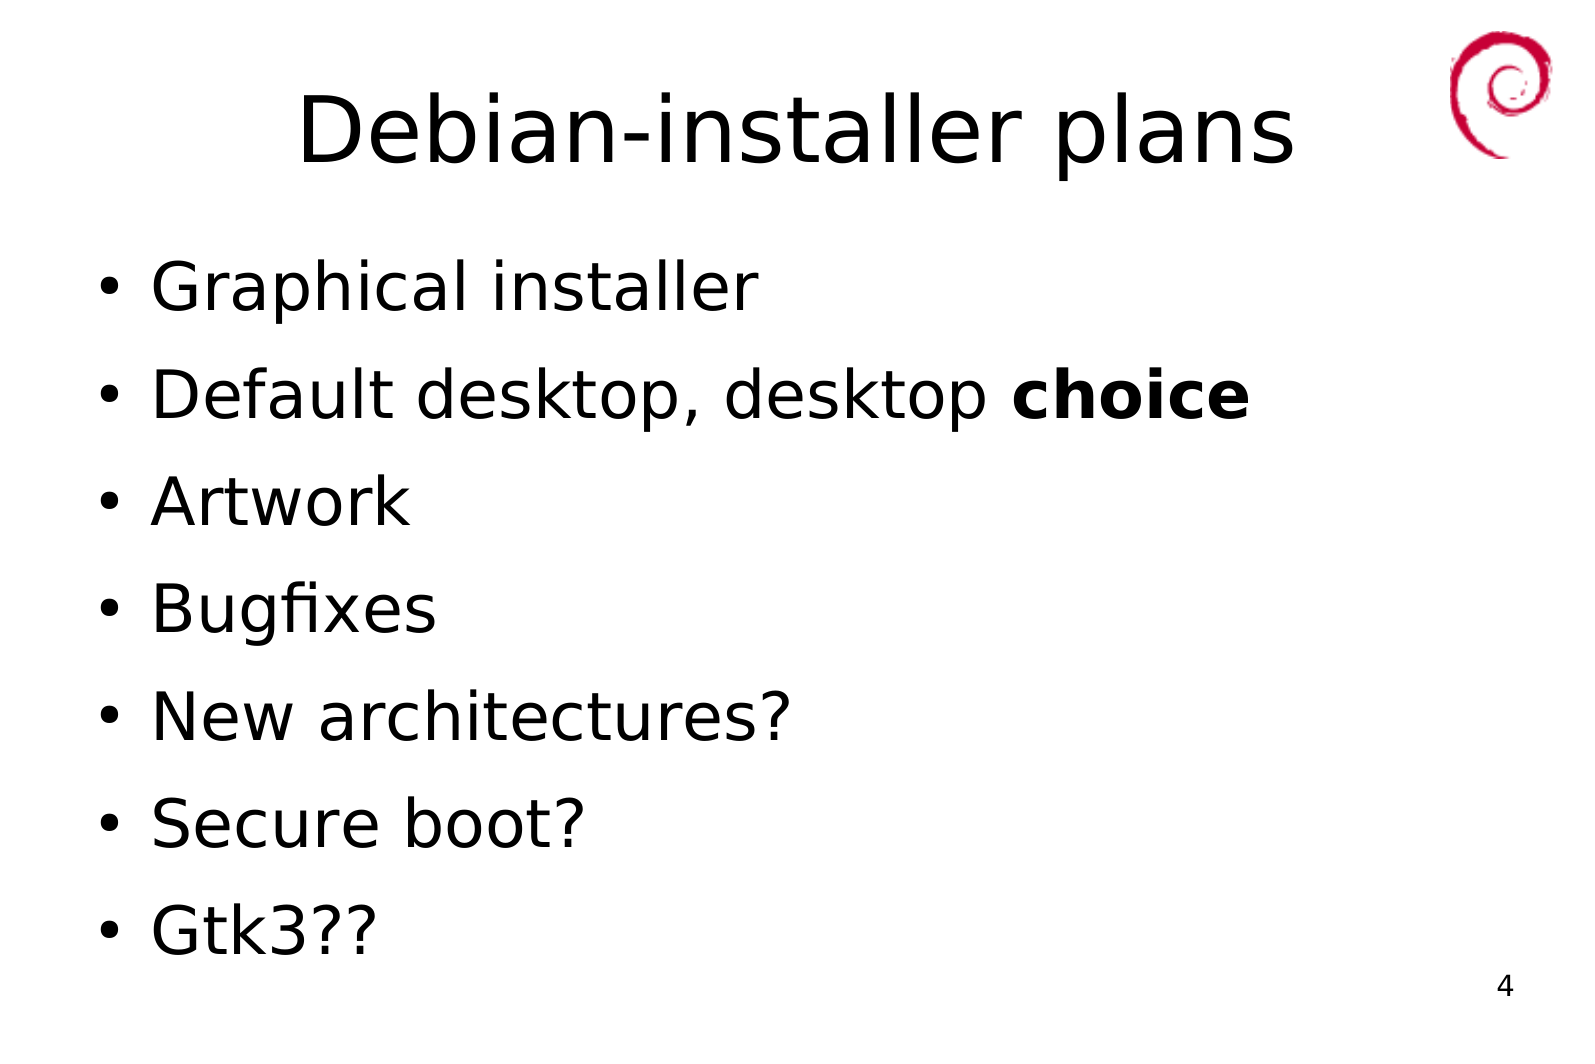

# Debian-installer plans
Graphical installer
Default desktop, desktop choice
Artwork
Bugfixes
New architectures?
Secure boot?
Gtk3??
4